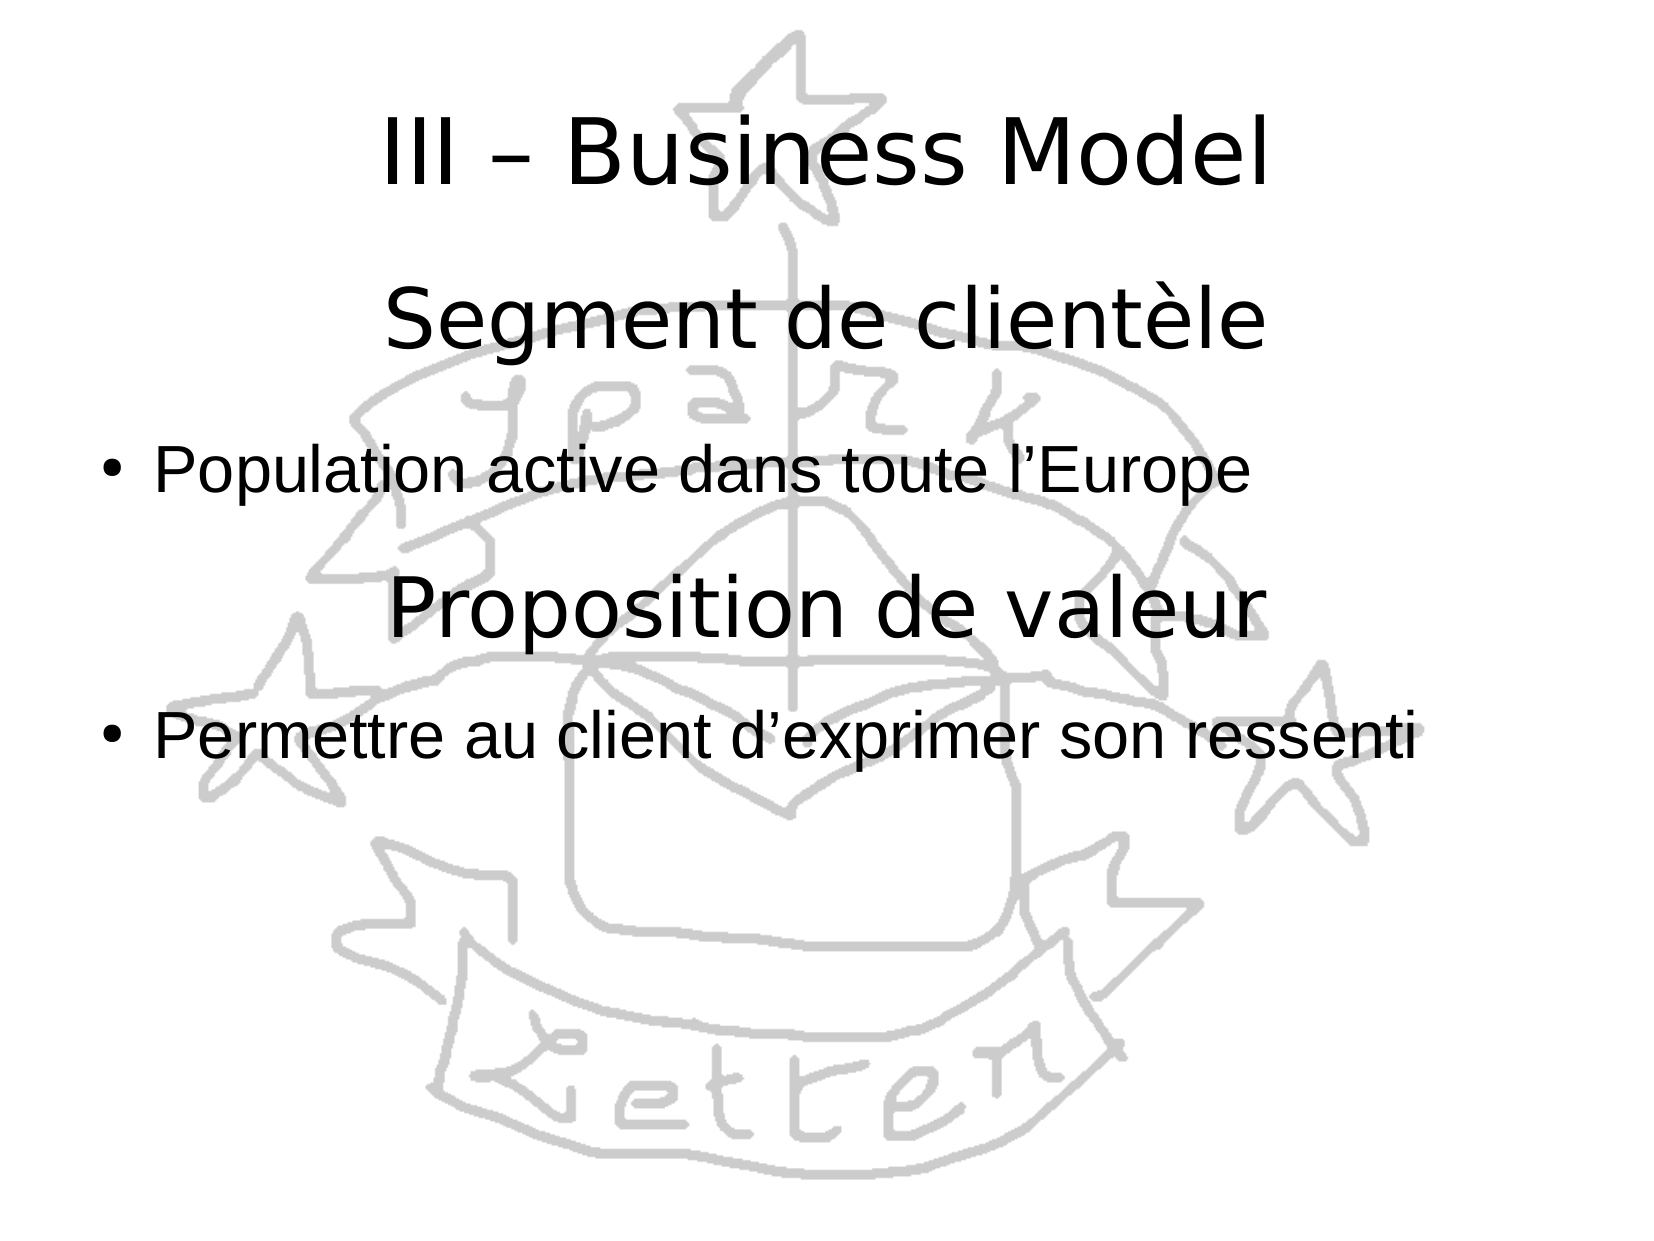

# III – Business Model
Segment de clientèle
Population active dans toute l’Europe
Proposition de valeur
Permettre au client d’exprimer son ressenti